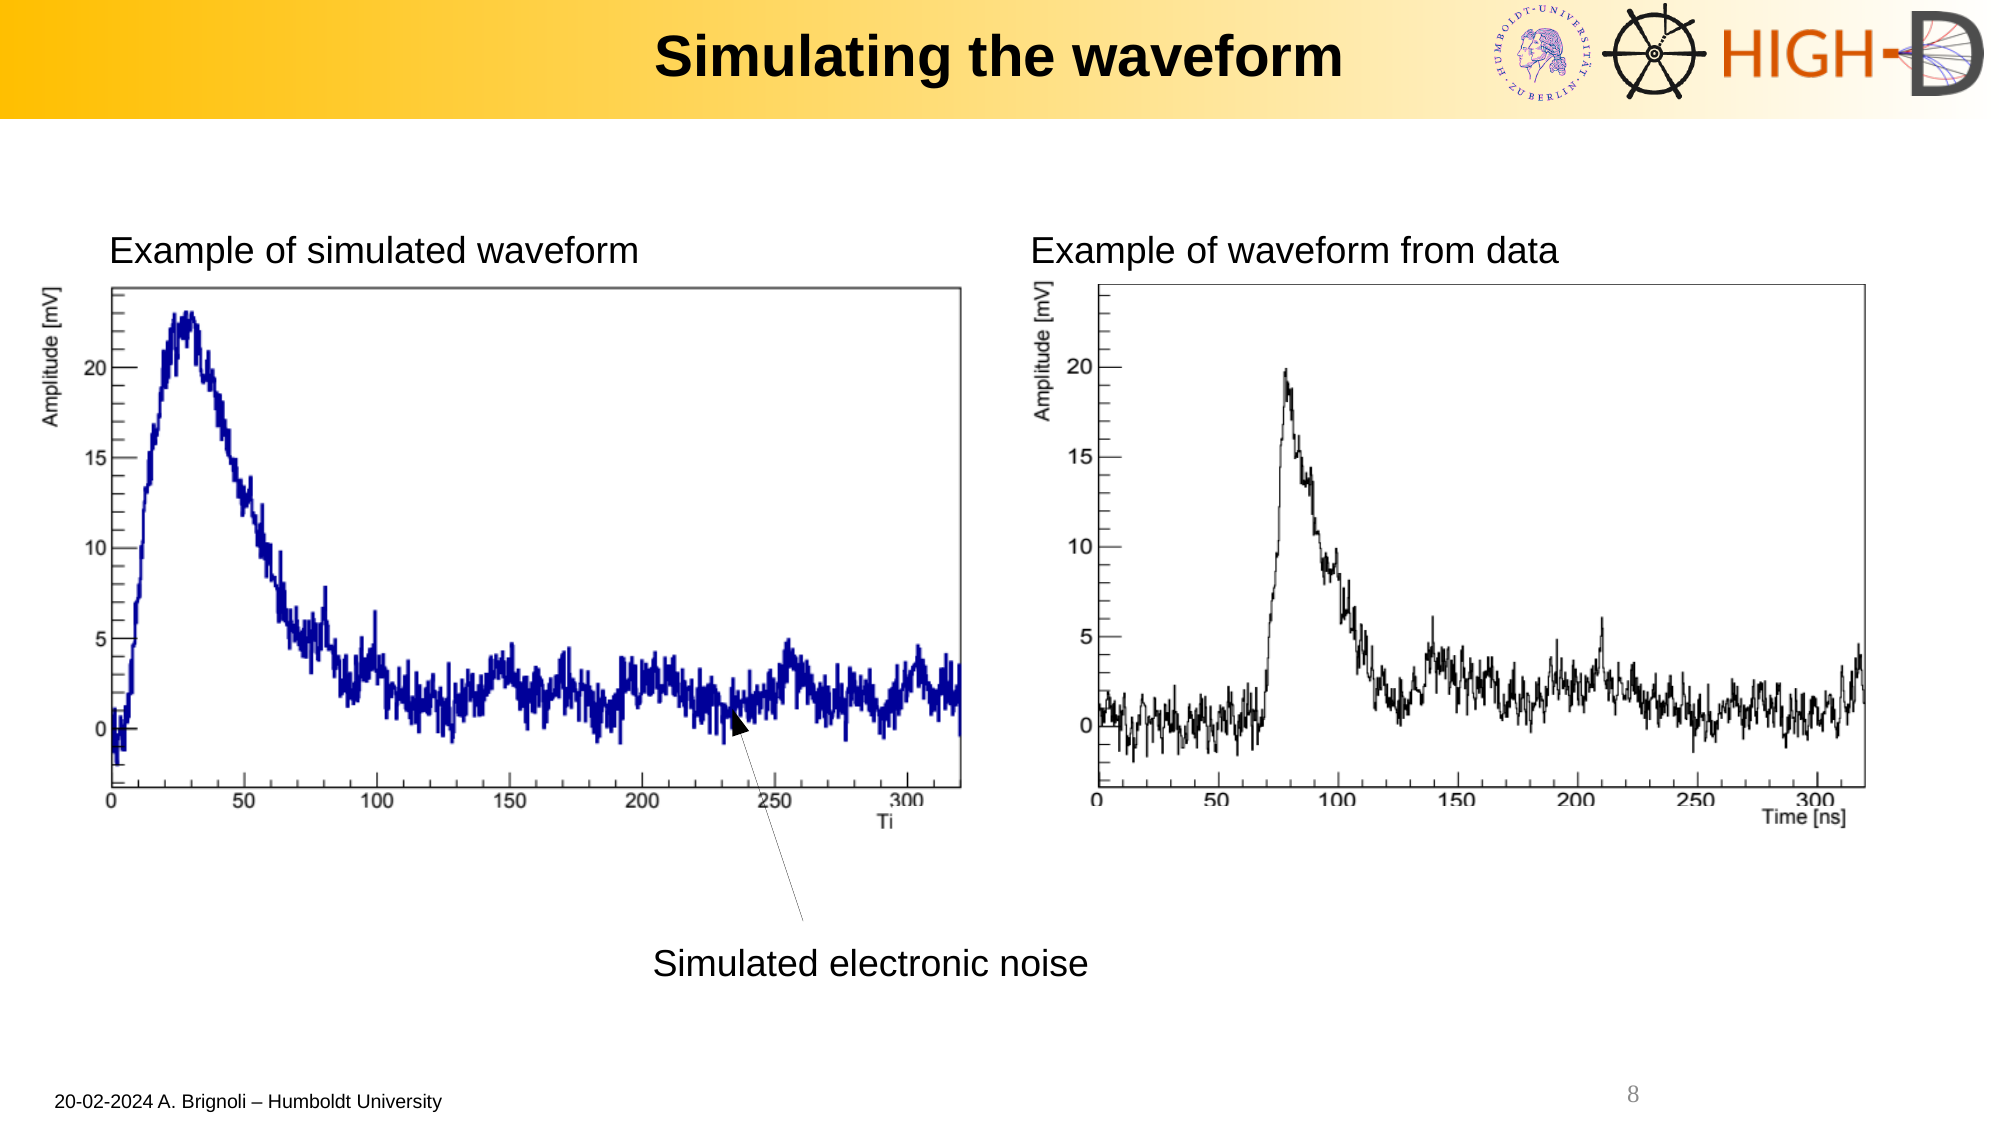

Simulating the waveform
Example of simulated waveform
Example of waveform from data
Simulated electronic noise
20-02-2024 A. Brignoli – Humboldt University